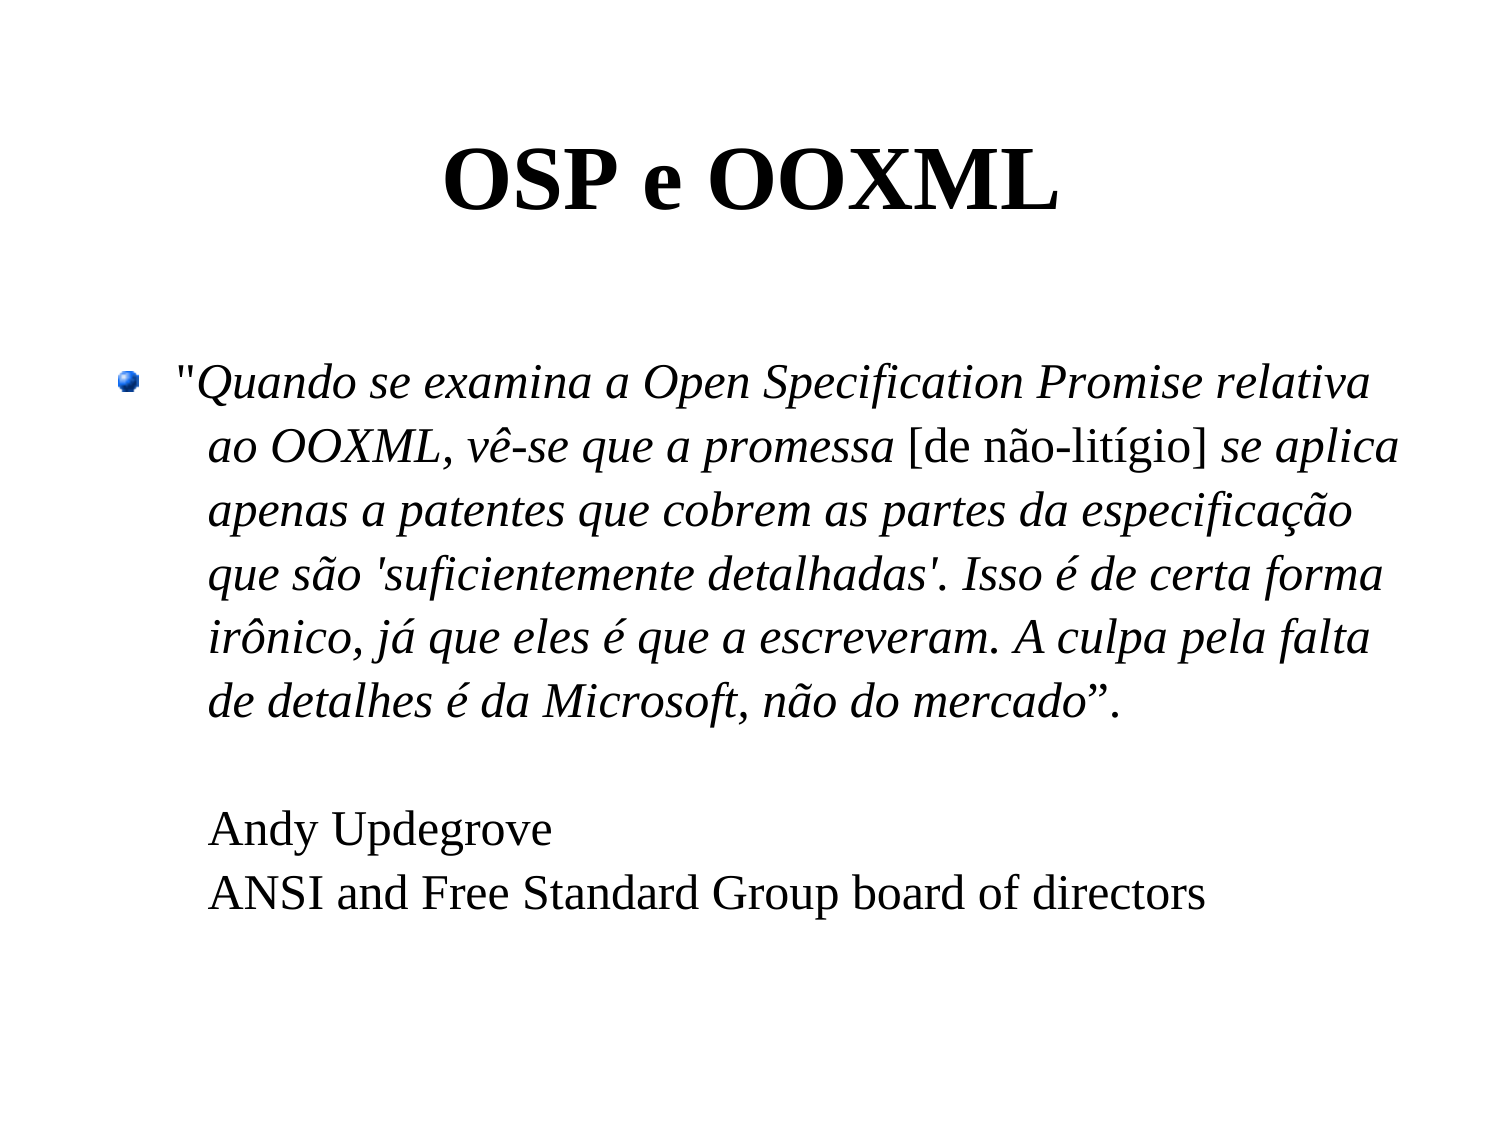

# OSP e OOXML
 "Quando se examina a Open Specification Promise relativa ao OOXML, vê-se que a promessa [de não-litígio] se aplica apenas a patentes que cobrem as partes da especificação que são 'suficientemente detalhadas'. Isso é de certa forma irônico, já que eles é que a escreveram. A culpa pela falta de detalhes é da Microsoft, não do mercado”.
Andy Updegrove
ANSI and Free Standard Group board of directors